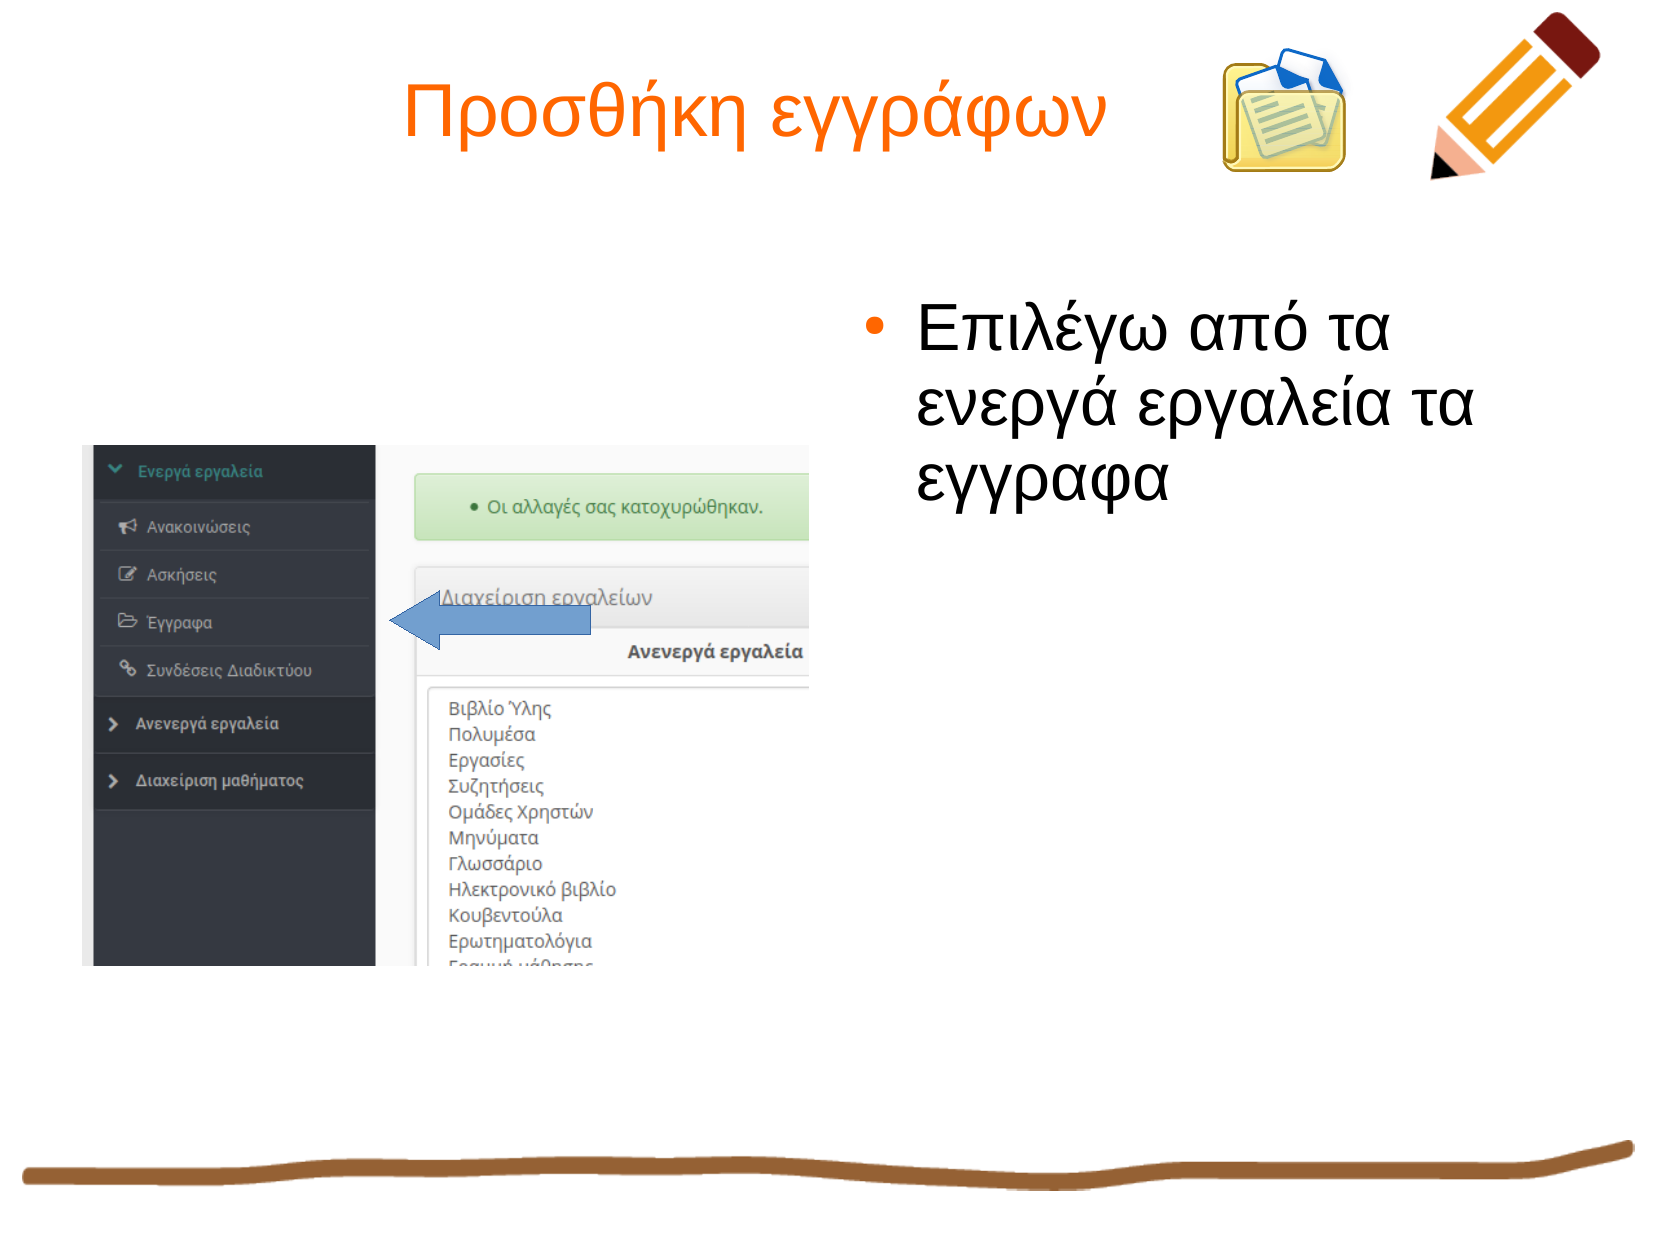

# Προσθήκη εγγράφων
Επιλέγω από τα ενεργά εργαλεία τα εγγραφα